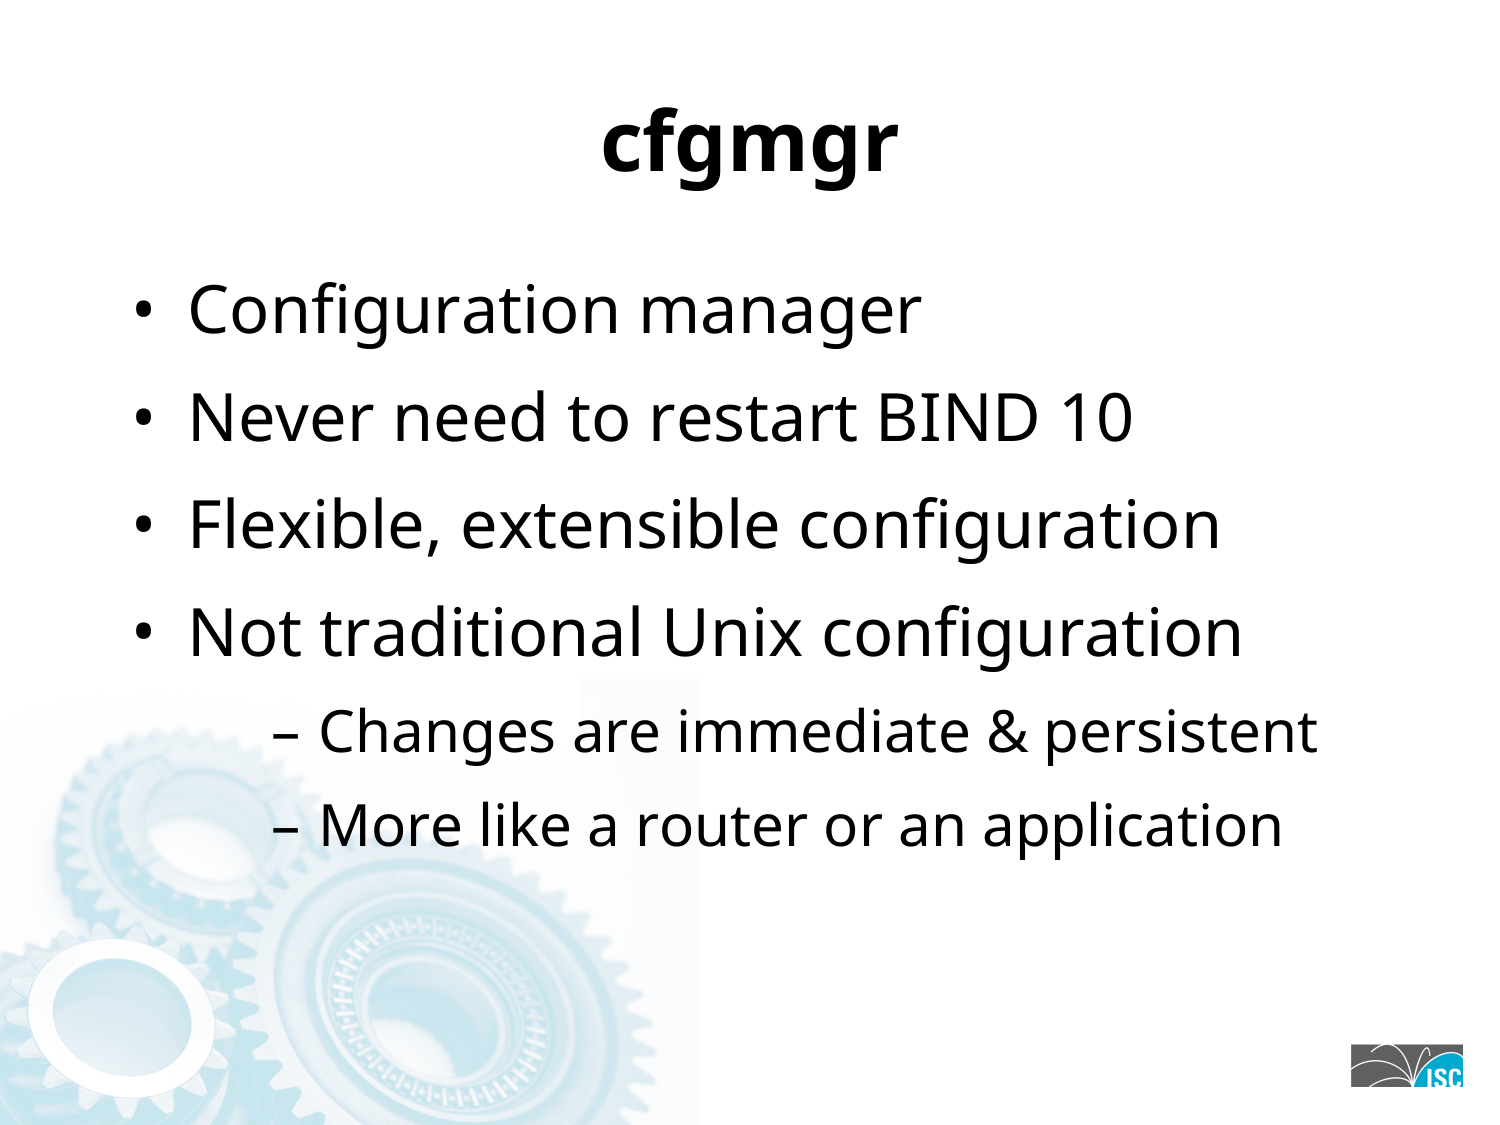

# cfgmgr
Configuration manager
Never need to restart BIND 10
Flexible, extensible configuration
Not traditional Unix configuration
Changes are immediate & persistent
More like a router or an application